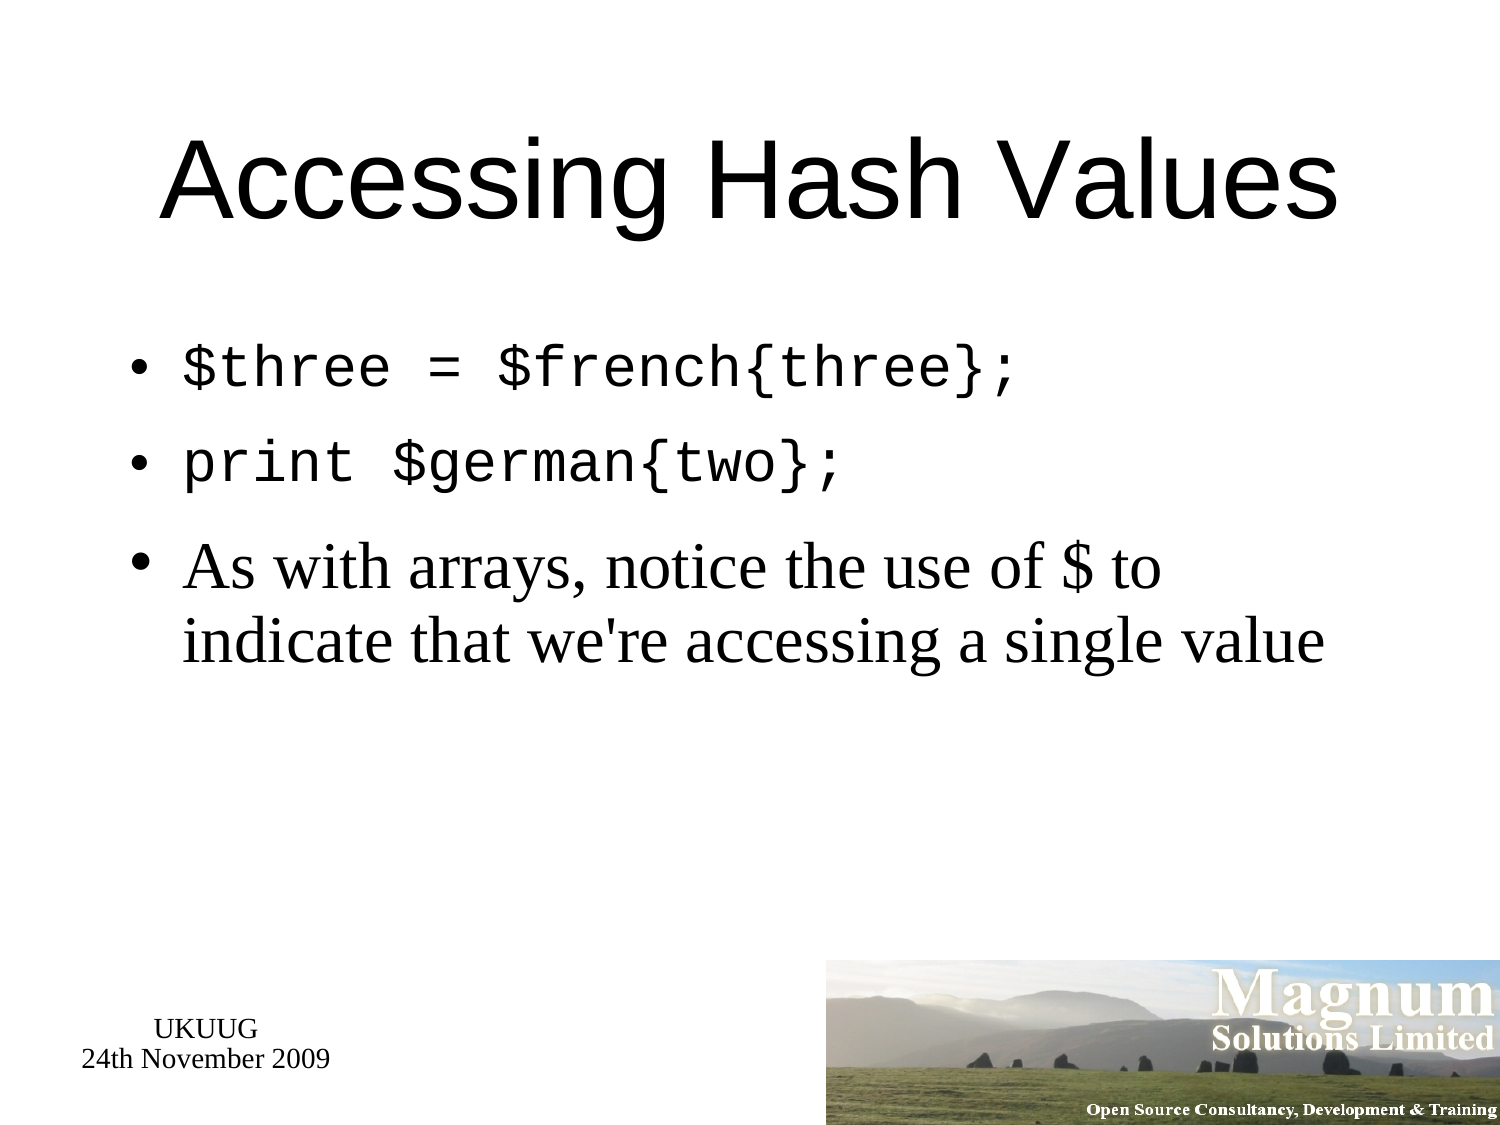

# Accessing Hash Values
$three = $french{three};
print $german{two};
As with arrays, notice the use of $ to indicate that we're accessing a single value
39